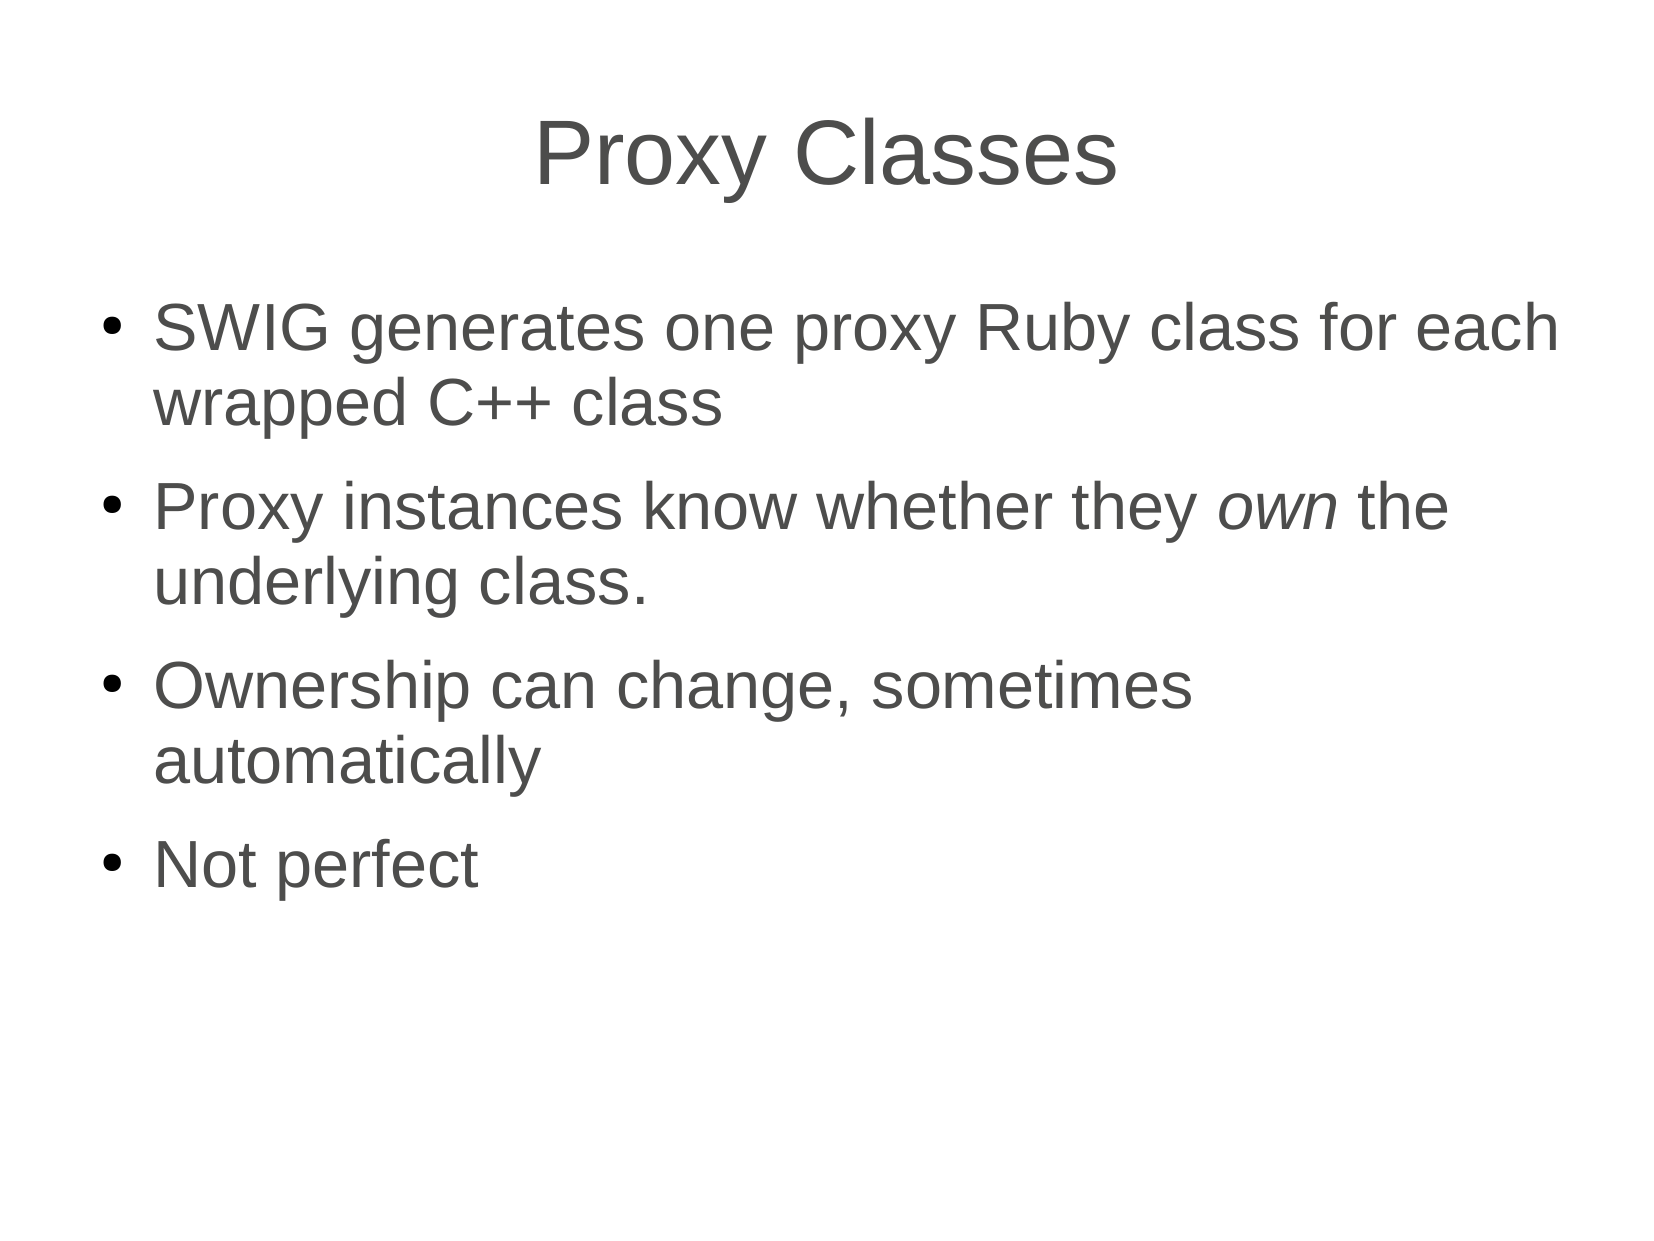

# Proxy Classes
SWIG generates one proxy Ruby class for each wrapped C++ class
Proxy instances know whether they own the underlying class.
Ownership can change, sometimes automatically
Not perfect